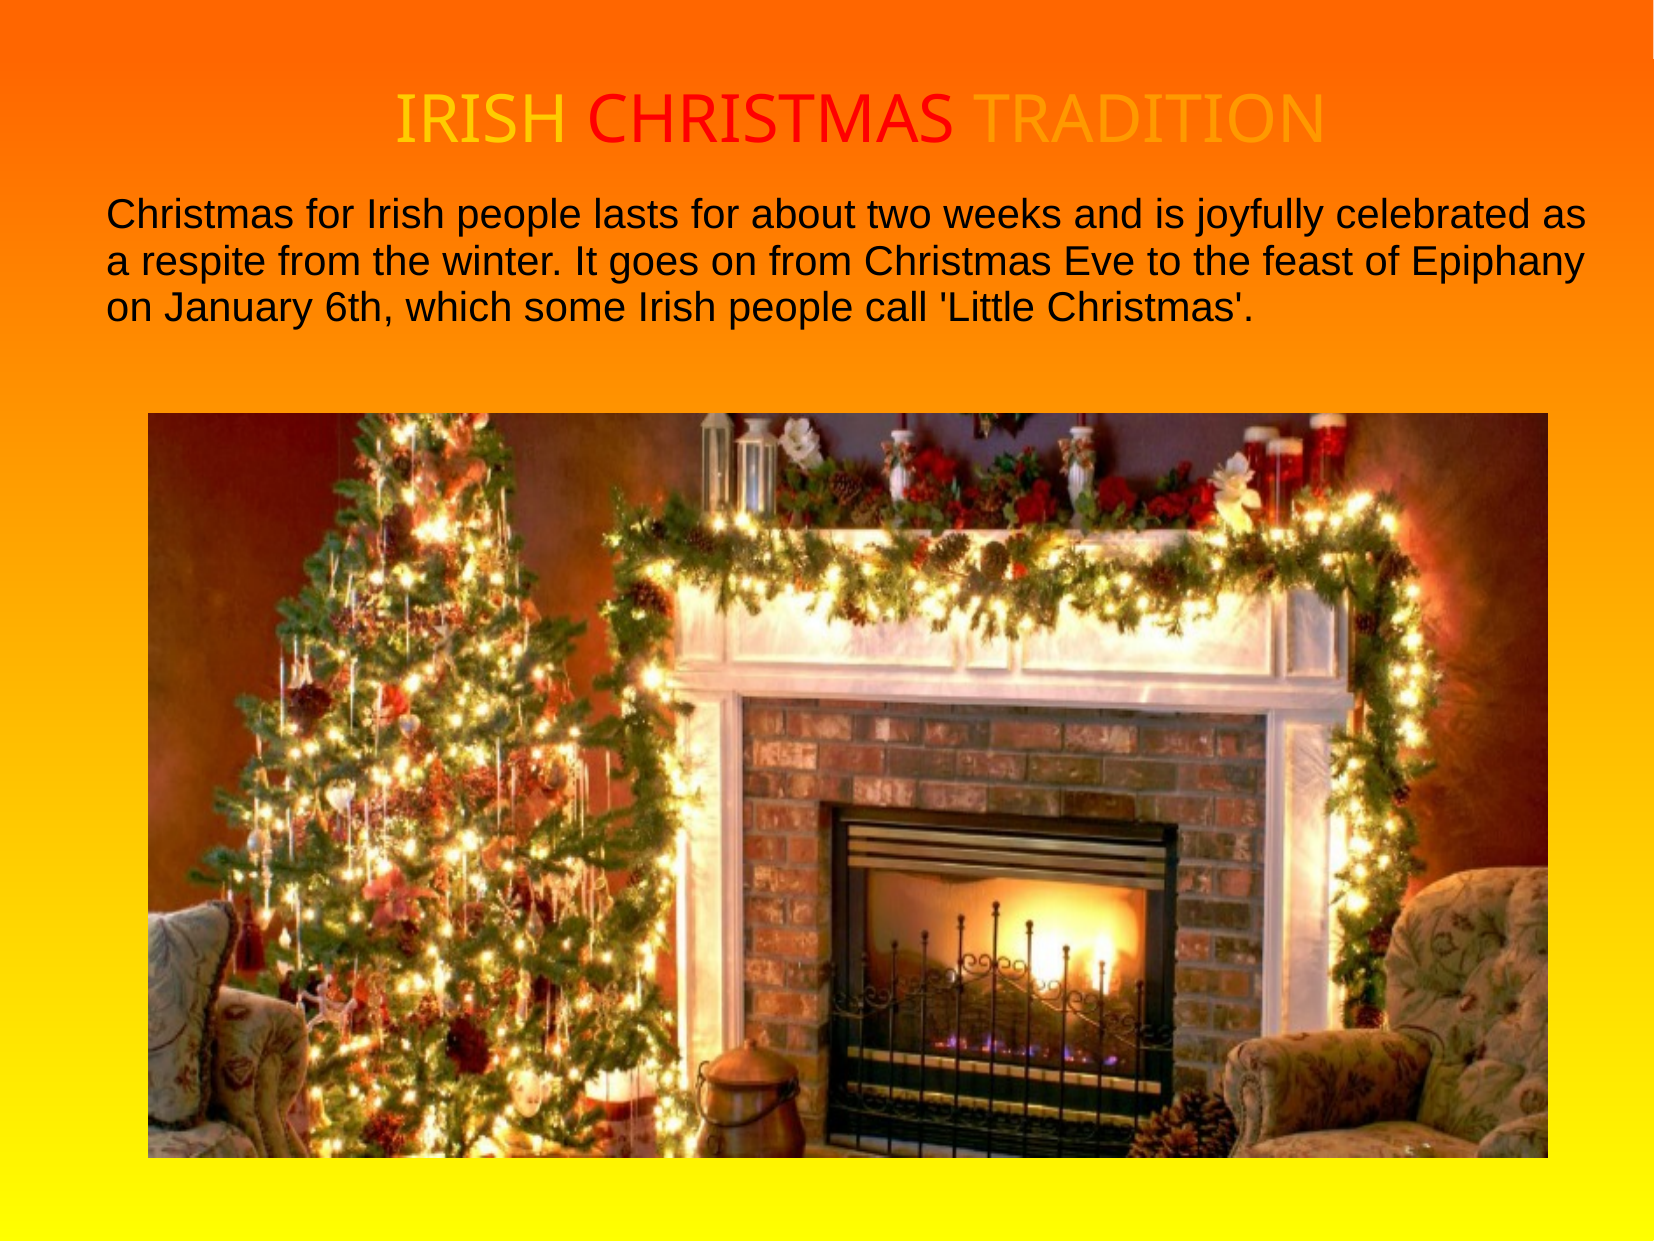

# IRISH CHRISTMAS TRADITION
Christmas for Irish people lasts for about two weeks and is joyfully celebrated as a respite from the winter. It goes on from Christmas Eve to the feast of Epiphany on January 6th, which some Irish people call 'Little Christmas'.